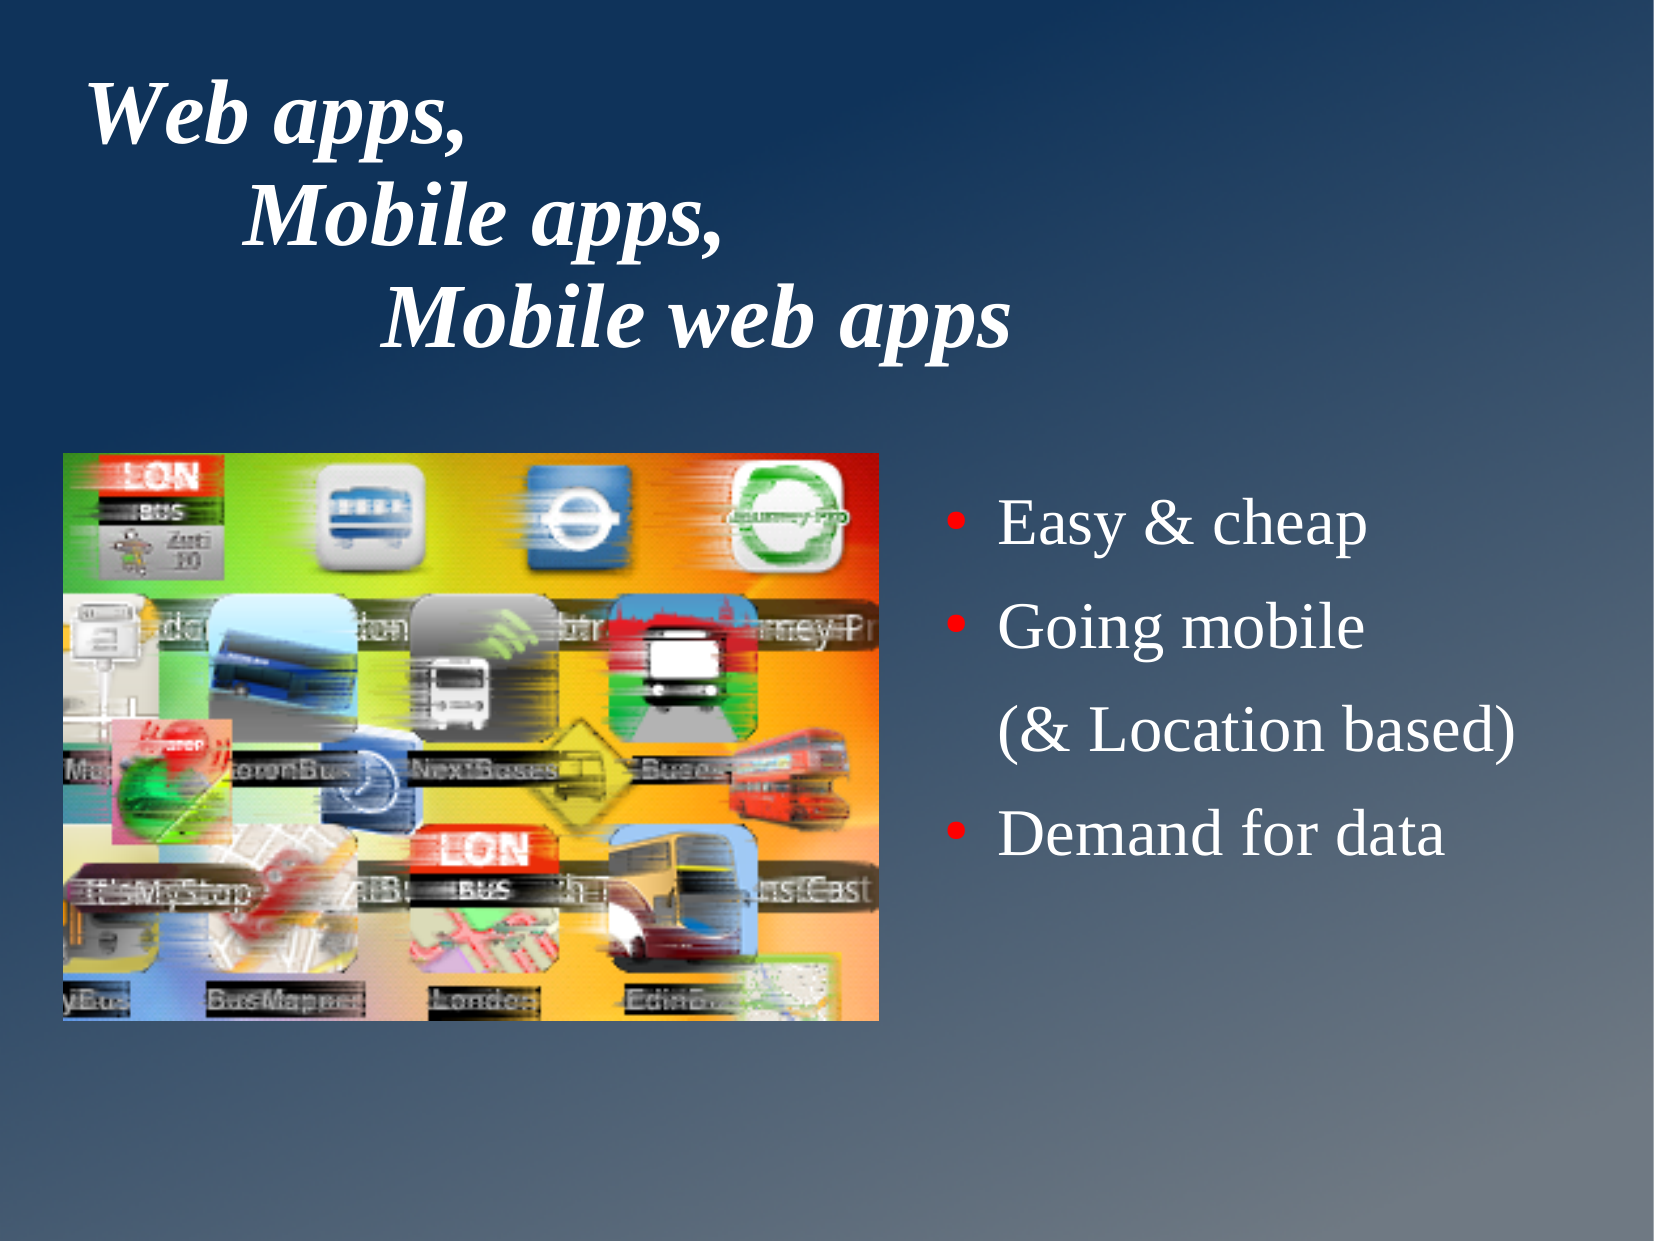

# Web apps, Mobile apps, Mobile web apps
Easy & cheap
Going mobile
(& Location based)
Demand for data